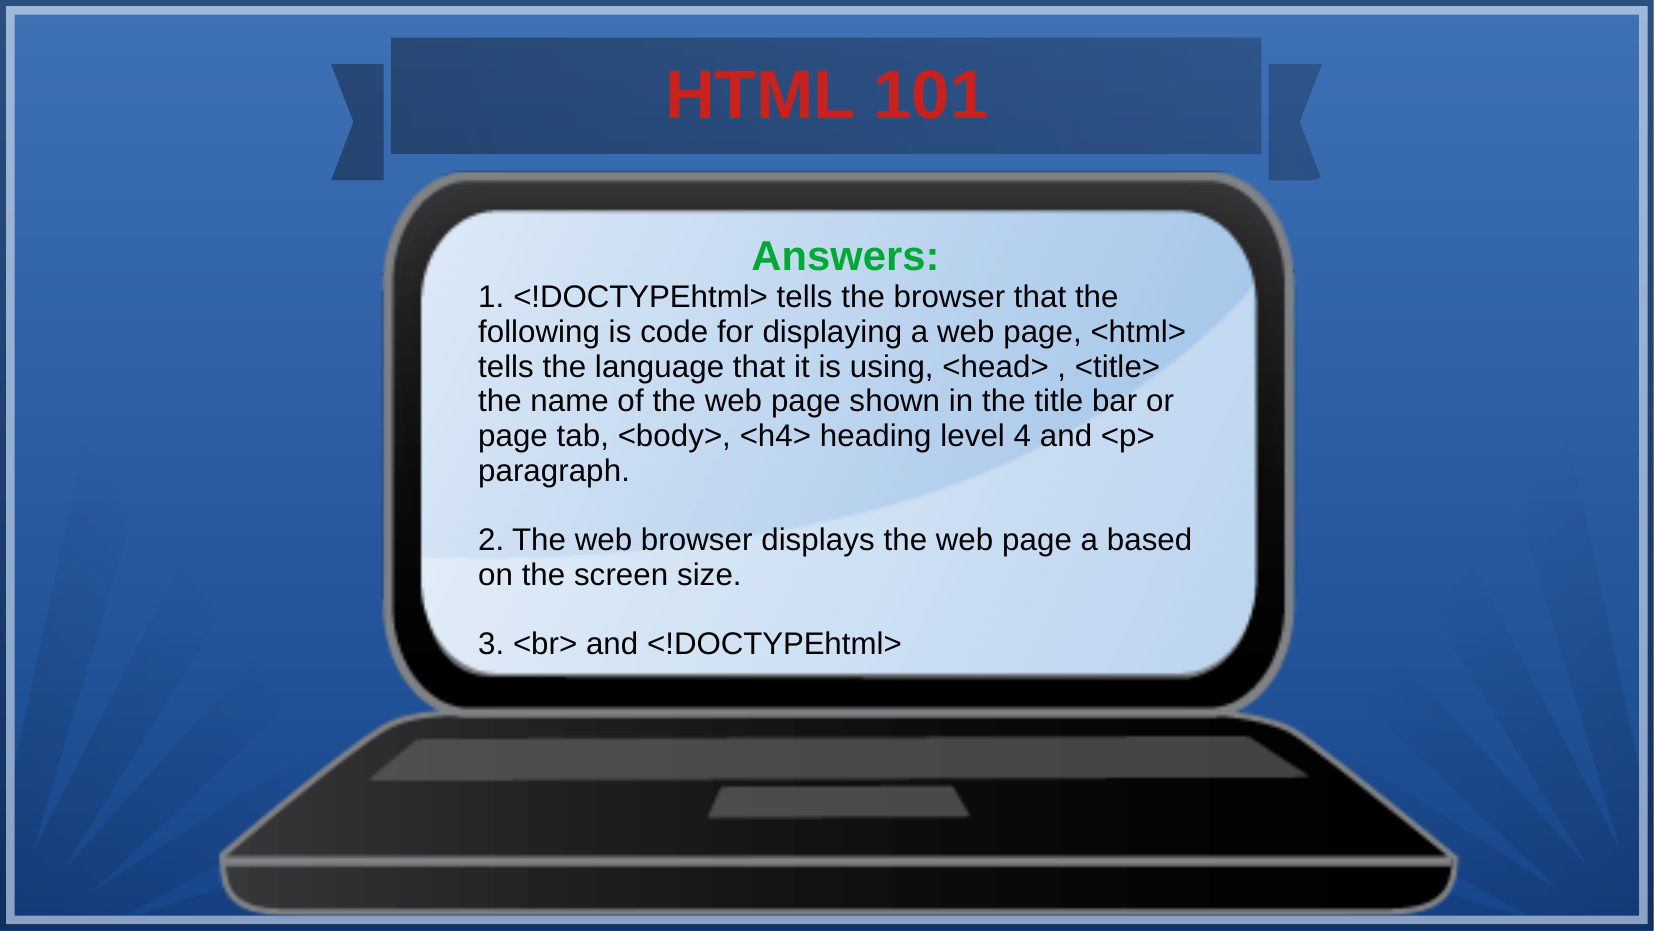

# HTML 101
Answers:
1. <!DOCTYPEhtml> tells the browser that the following is code for displaying a web page, <html> tells the language that it is using, <head> , <title> the name of the web page shown in the title bar or page tab, <body>, <h4> heading level 4 and <p> paragraph.
2. The web browser displays the web page a based on the screen size.
3. <br> and <!DOCTYPEhtml>